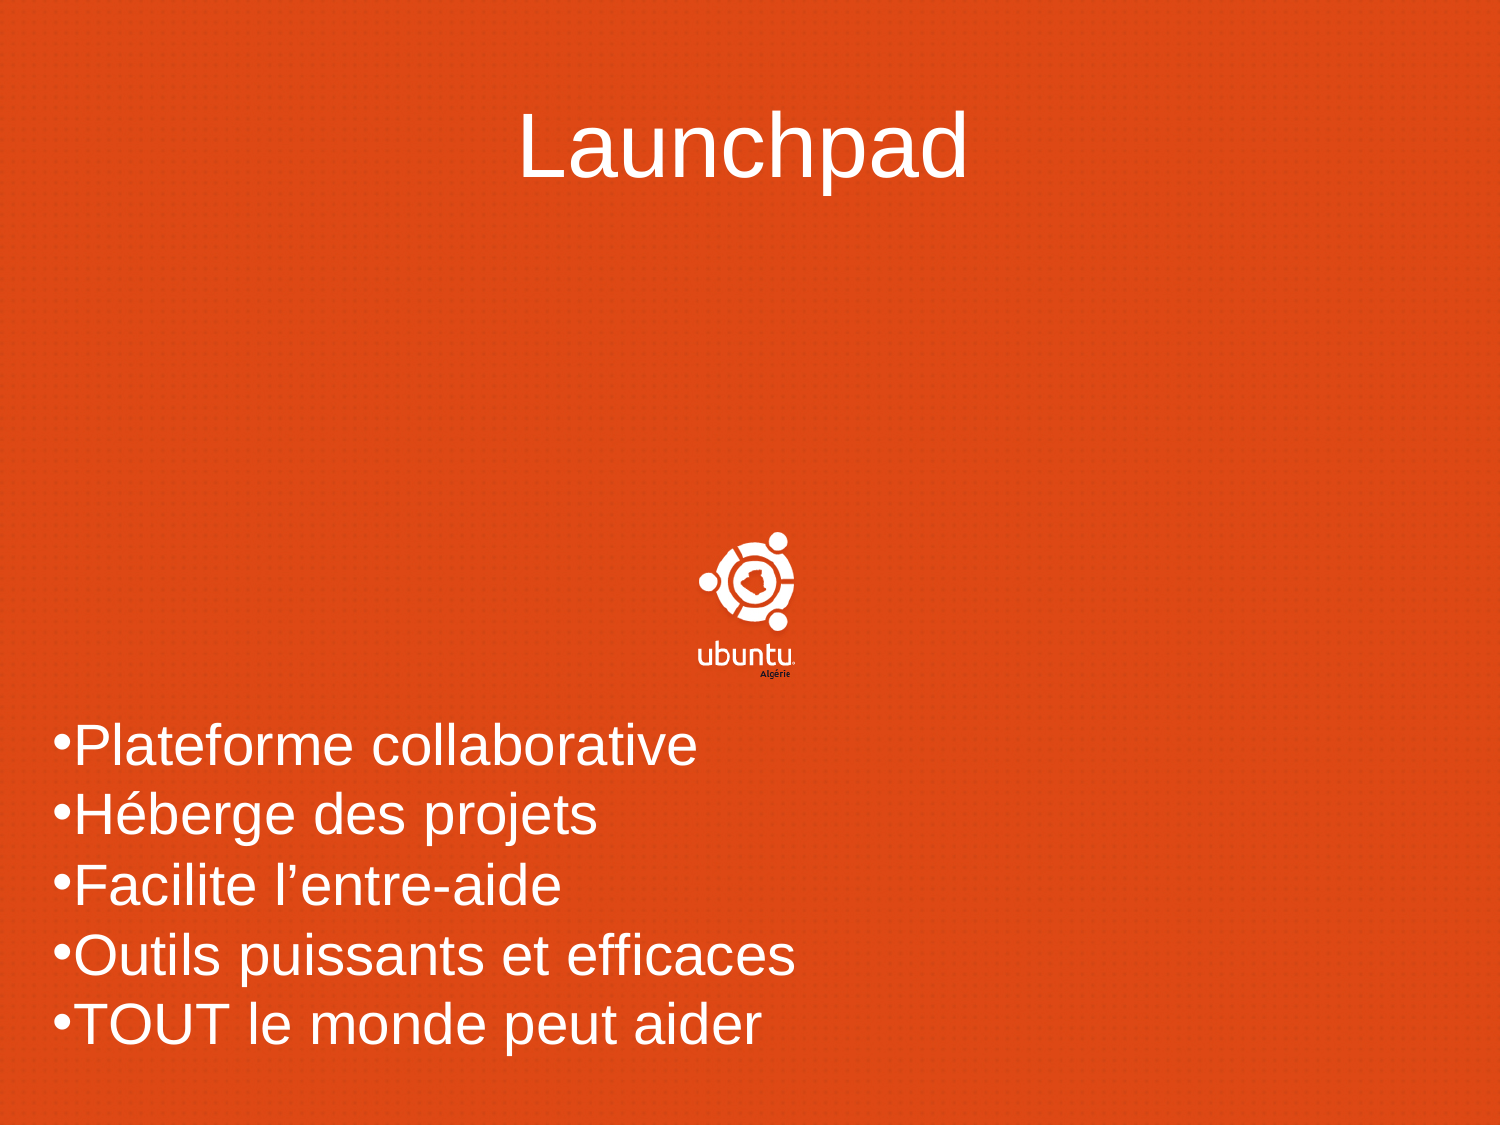

Launchpad
Plateforme collaborative
Héberge des projets
Facilite l’entre-aide
Outils puissants et efficaces
TOUT le monde peut aider